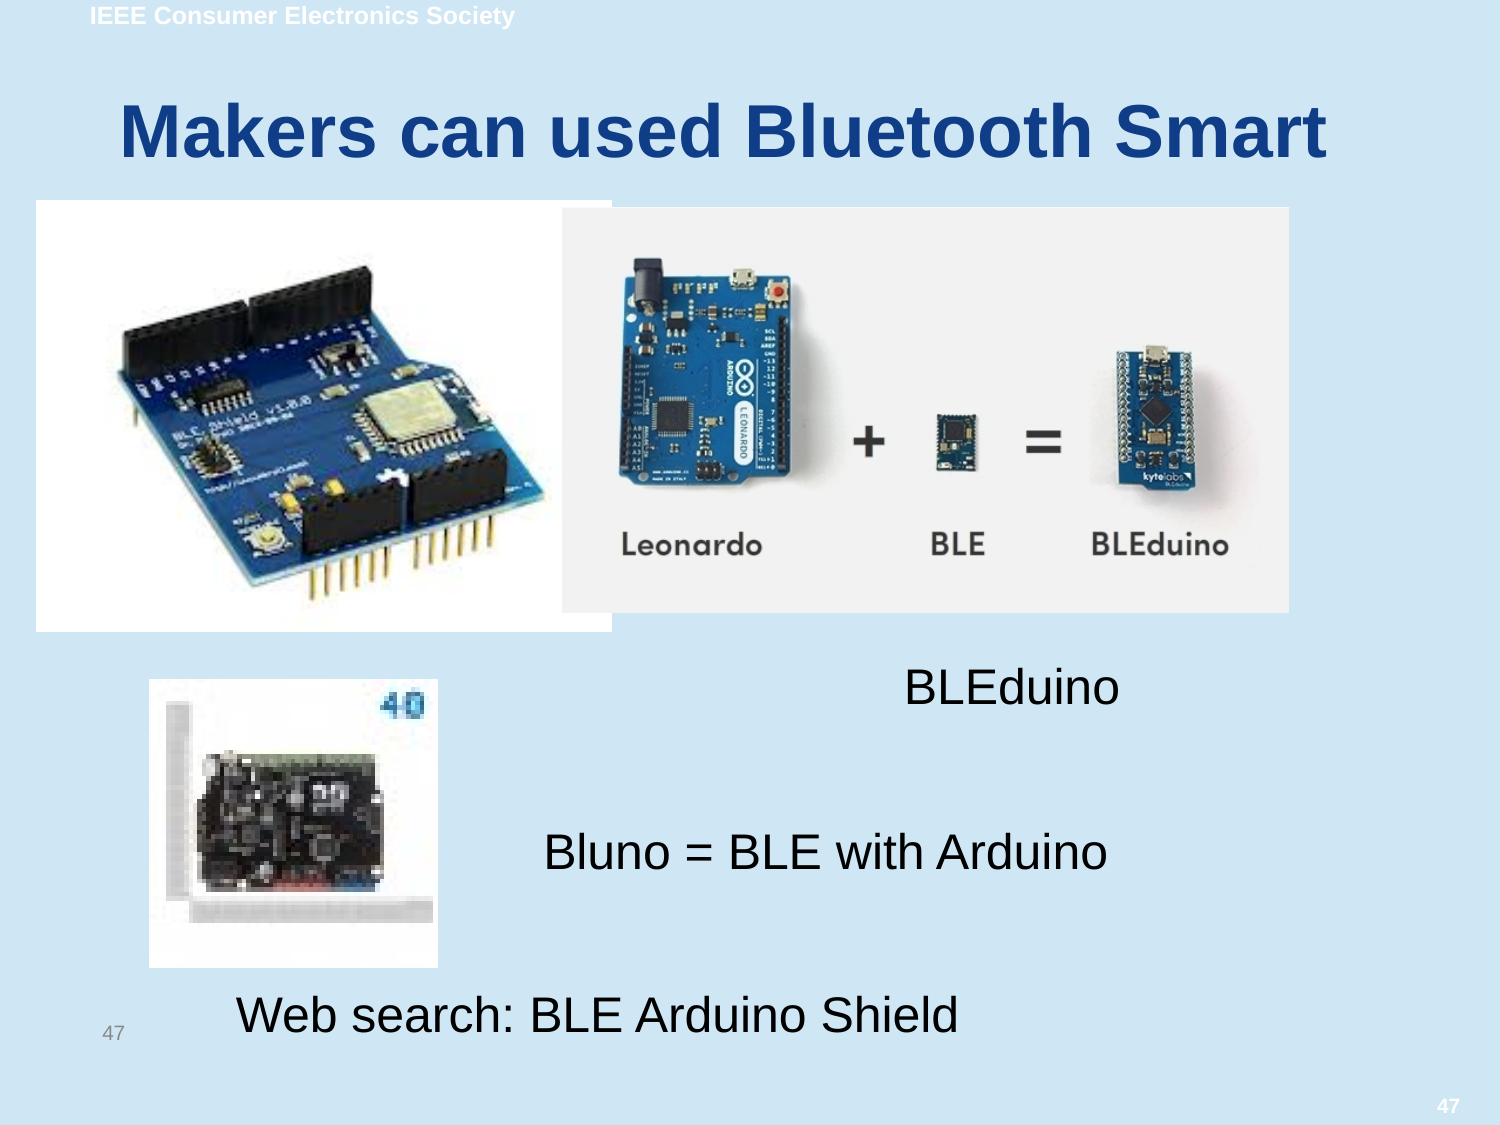

# Makers can used Bluetooth Smart
BLEduino
Bluno = BLE with Arduino
Web search: BLE Arduino Shield